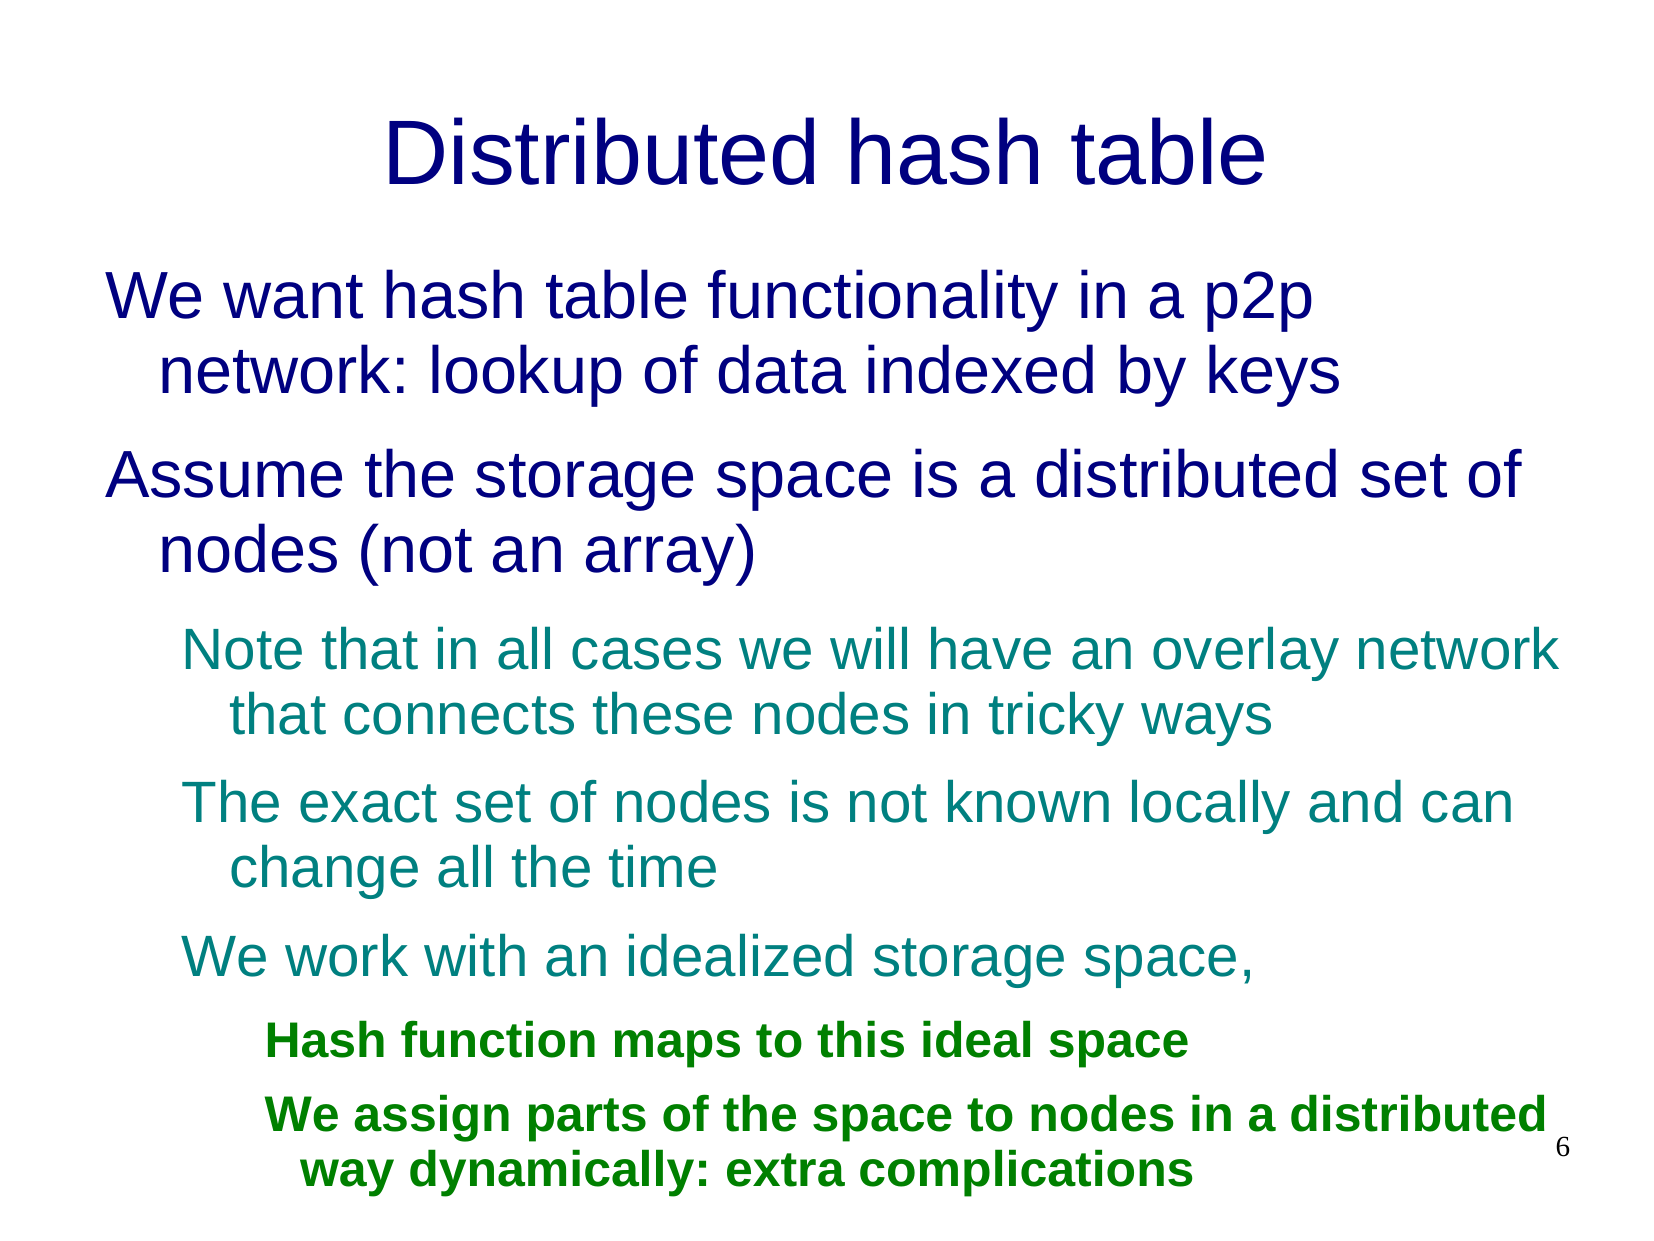

# Distributed hash table
We want hash table functionality in a p2p network: lookup of data indexed by keys
Assume the storage space is a distributed set of nodes (not an array)
Note that in all cases we will have an overlay network that connects these nodes in tricky ways
The exact set of nodes is not known locally and can change all the time
We work with an idealized storage space,
Hash function maps to this ideal space
We assign parts of the space to nodes in a distributed way dynamically: extra complications
6